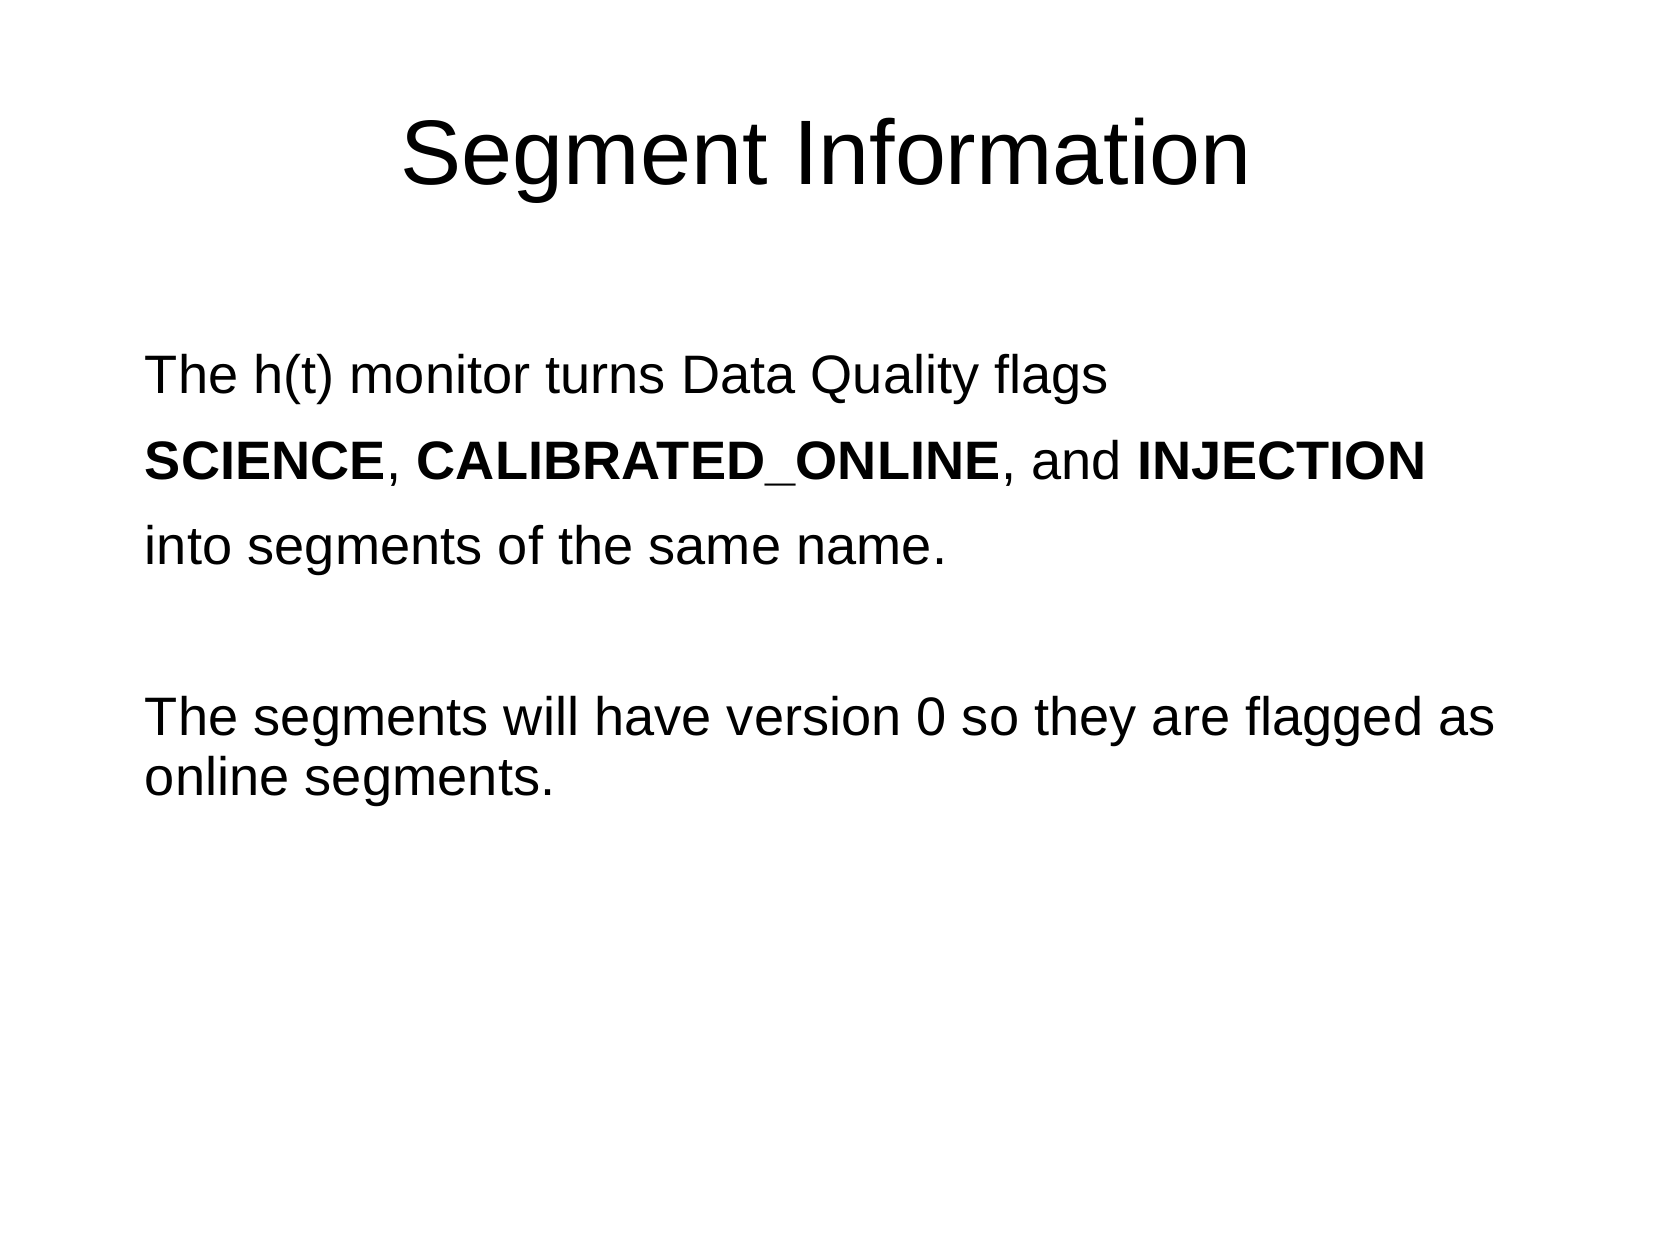

# Segment Information
The h(t) monitor turns Data Quality flags
SCIENCE, CALIBRATED_ONLINE, and INJECTION
into segments of the same name.
The segments will have version 0 so they are flagged as online segments.